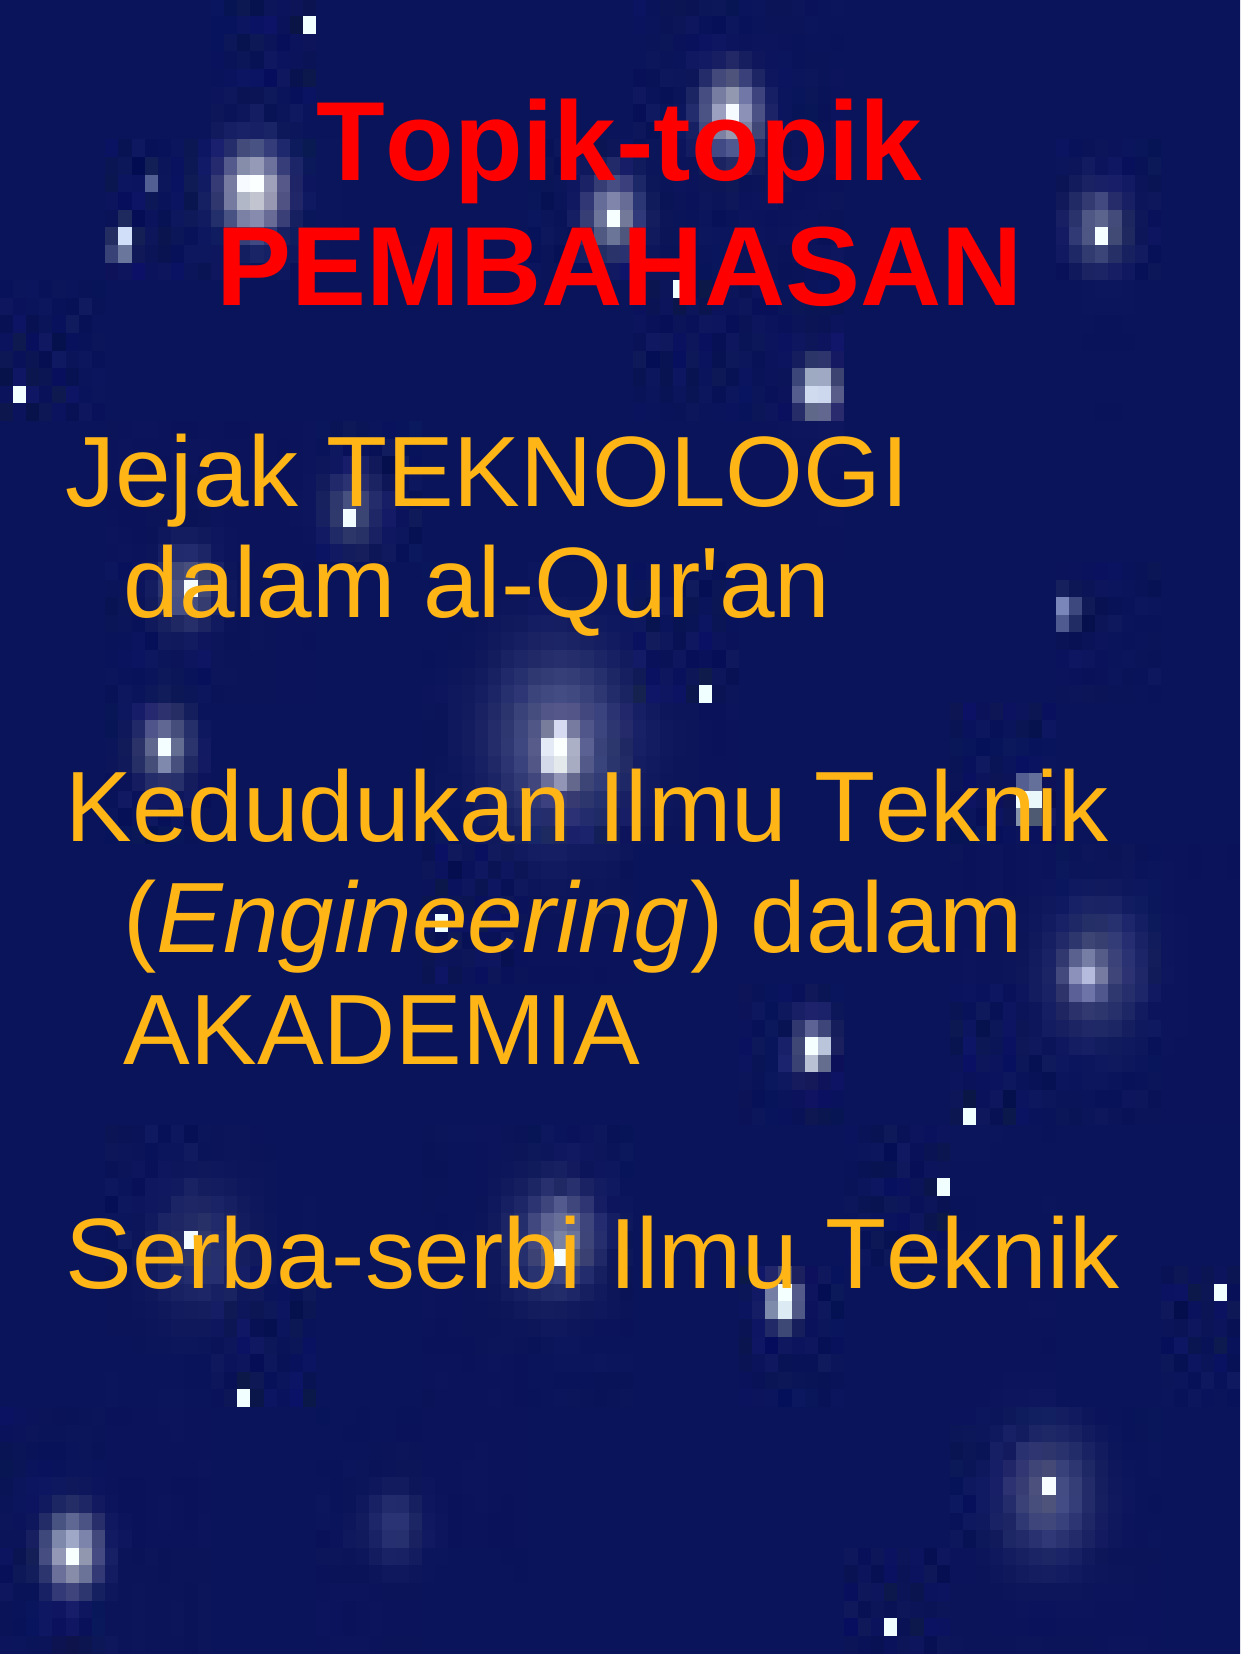

# Topik-topik PEMBAHASAN
Jejak TEKNOLOGI dalam al-Qur'an
Kedudukan Ilmu Teknik (Engineering) dalam AKADEMIA
Serba-serbi Ilmu Teknik